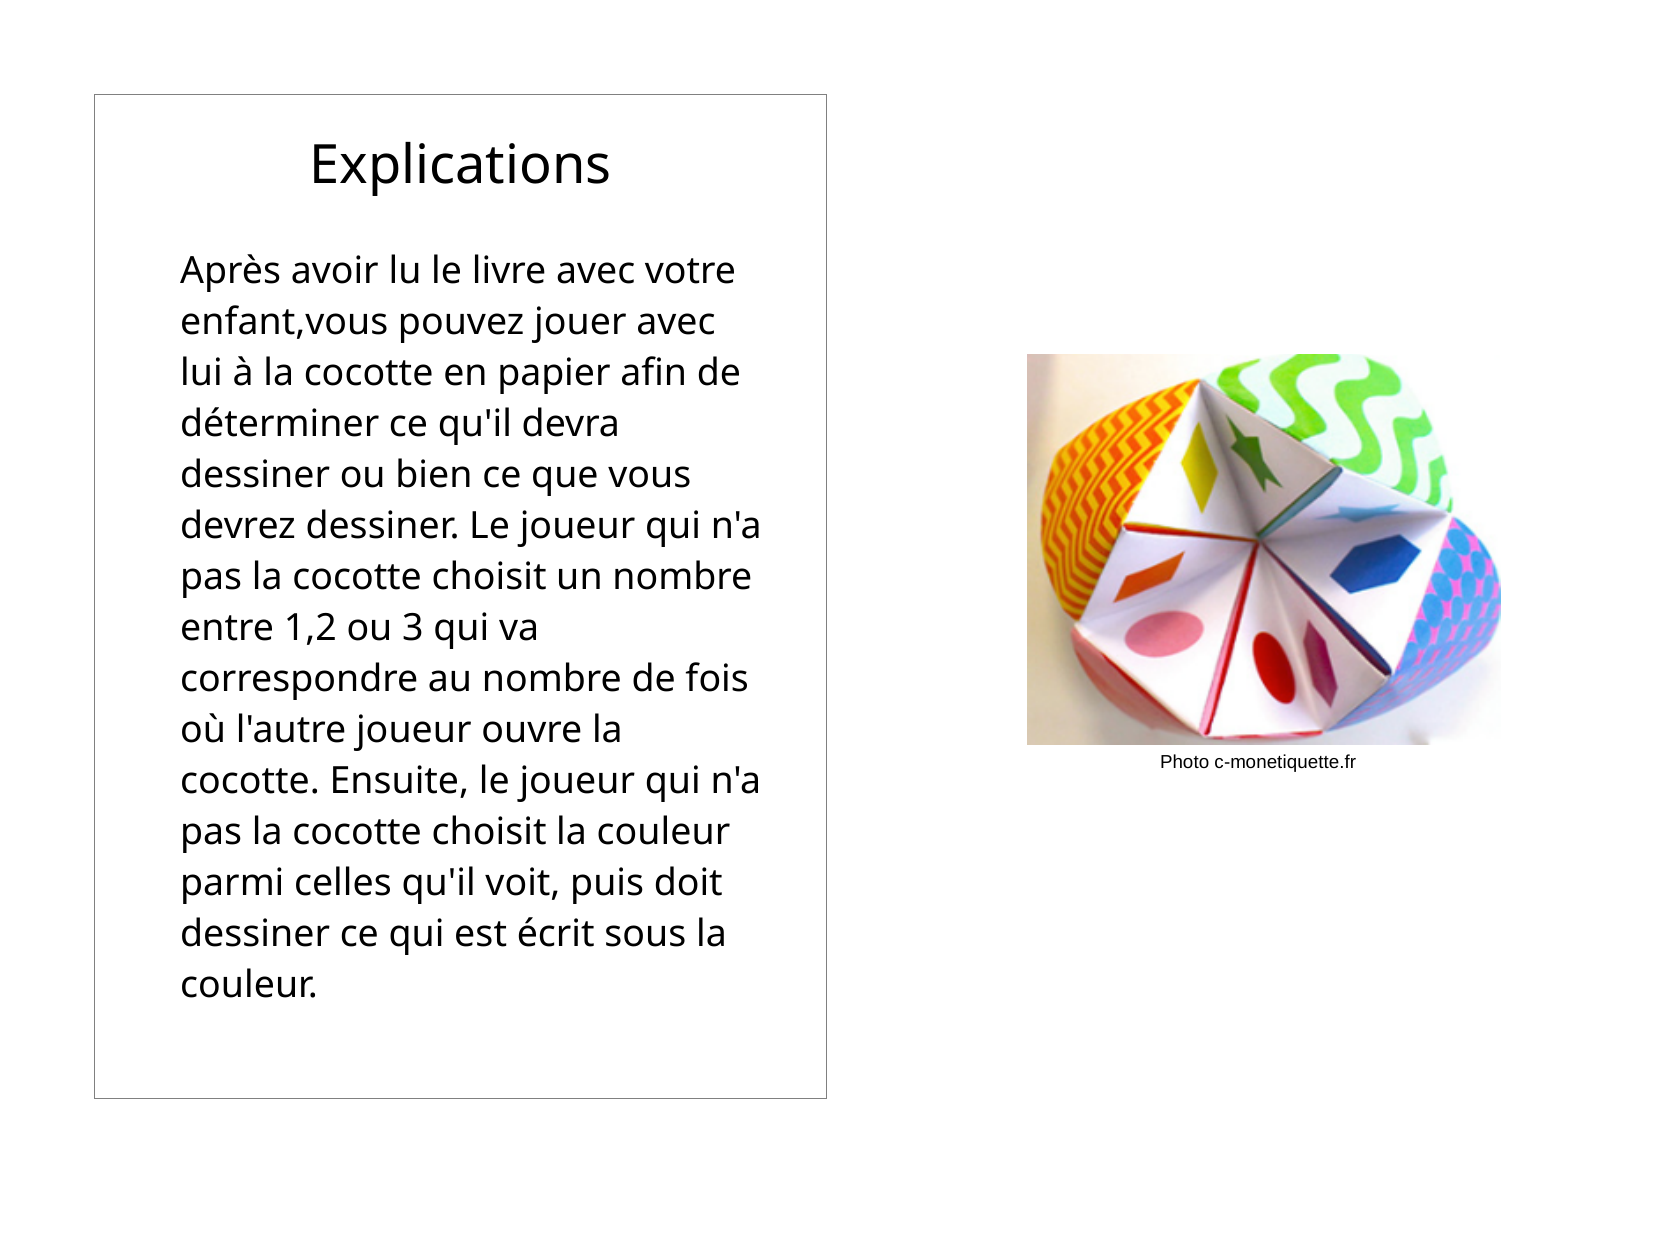

Explications
Après avoir lu le livre avec votre enfant,vous pouvez jouer avec lui à la cocotte en papier afin de déterminer ce qu'il devra dessiner ou bien ce que vous devrez dessiner. Le joueur qui n'a pas la cocotte choisit un nombre entre 1,2 ou 3 qui va correspondre au nombre de fois où l'autre joueur ouvre la cocotte. Ensuite, le joueur qui n'a pas la cocotte choisit la couleur parmi celles qu'il voit, puis doit dessiner ce qui est écrit sous la couleur.
Photo c-monetiquette.fr